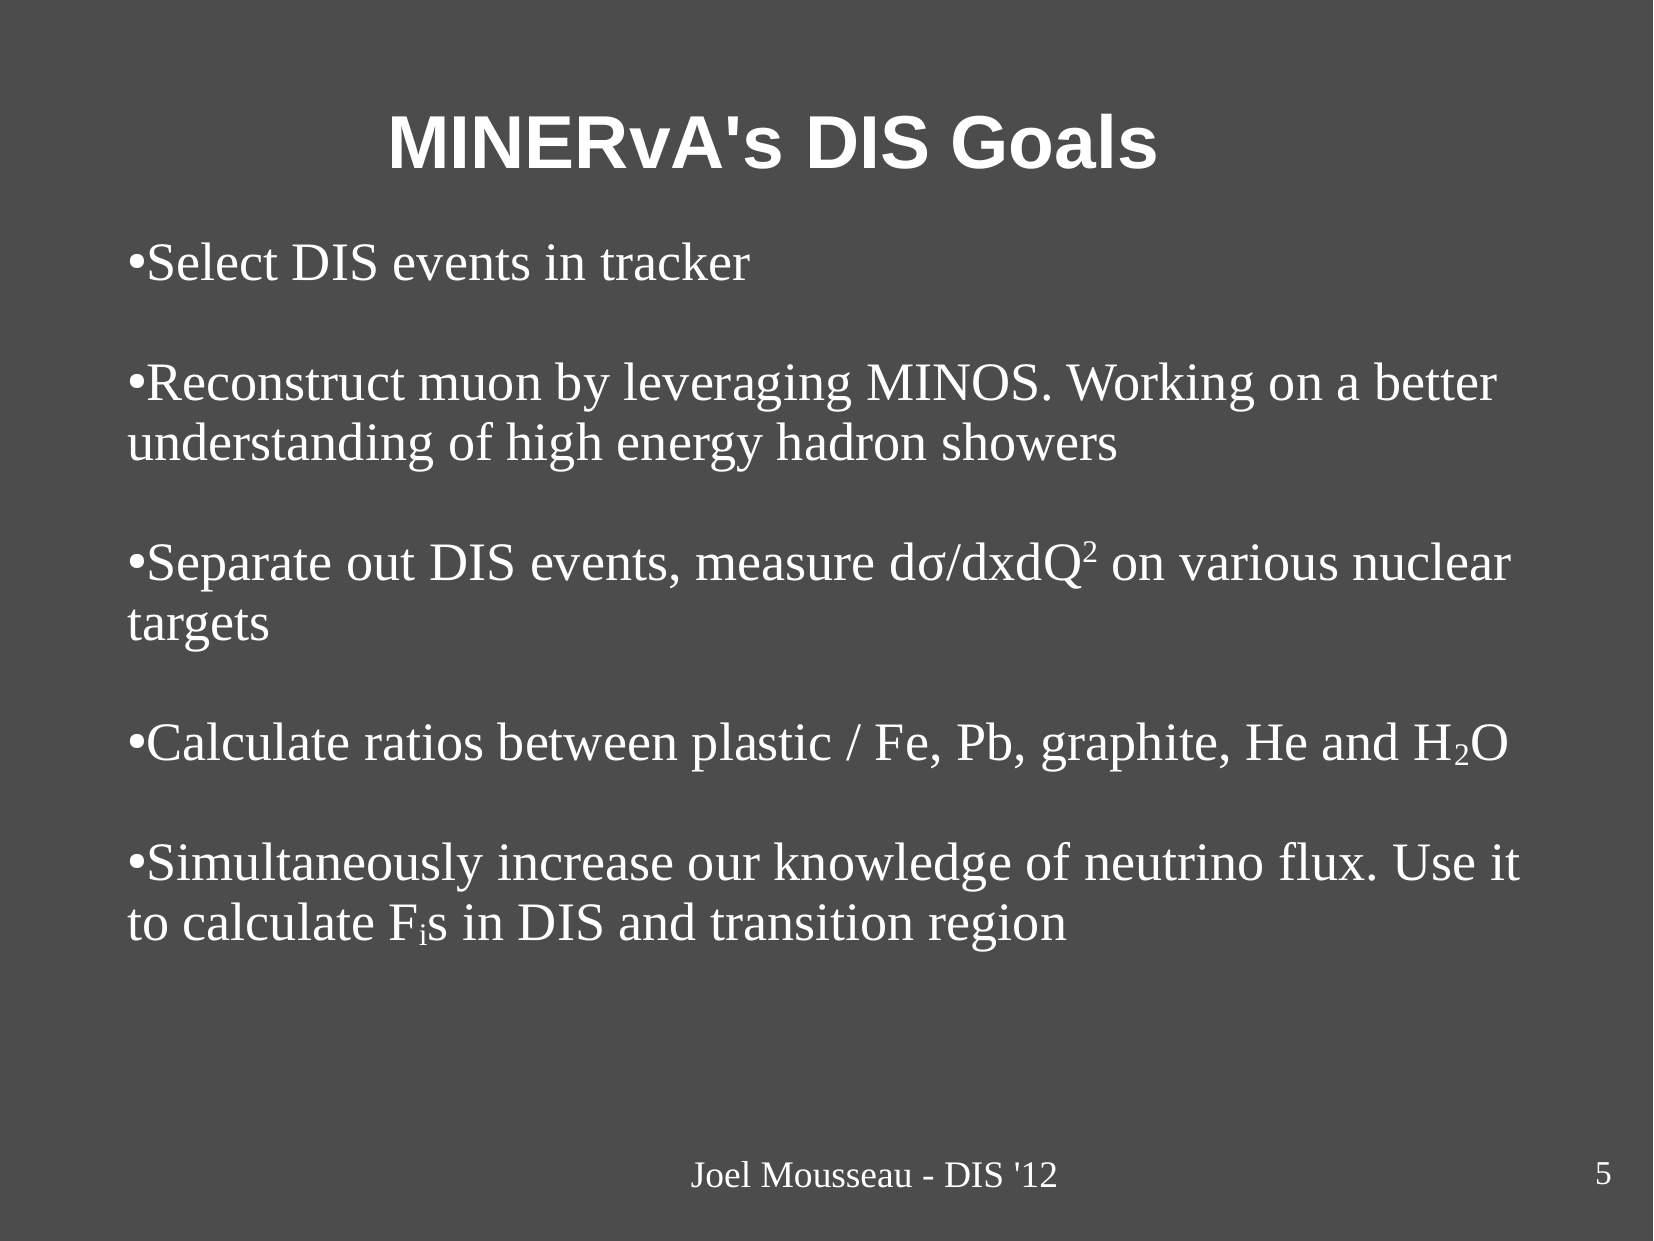

# MINERvA's DIS Goals
Select DIS events in tracker
Reconstruct muon by leveraging MINOS. Working on a better understanding of high energy hadron showers
Separate out DIS events, measure dσ/dxdQ2 on various nuclear targets
Calculate ratios between plastic / Fe, Pb, graphite, He and H2O
Simultaneously increase our knowledge of neutrino flux. Use it to calculate Fis in DIS and transition region
Joel Mousseau - DIS '12
5